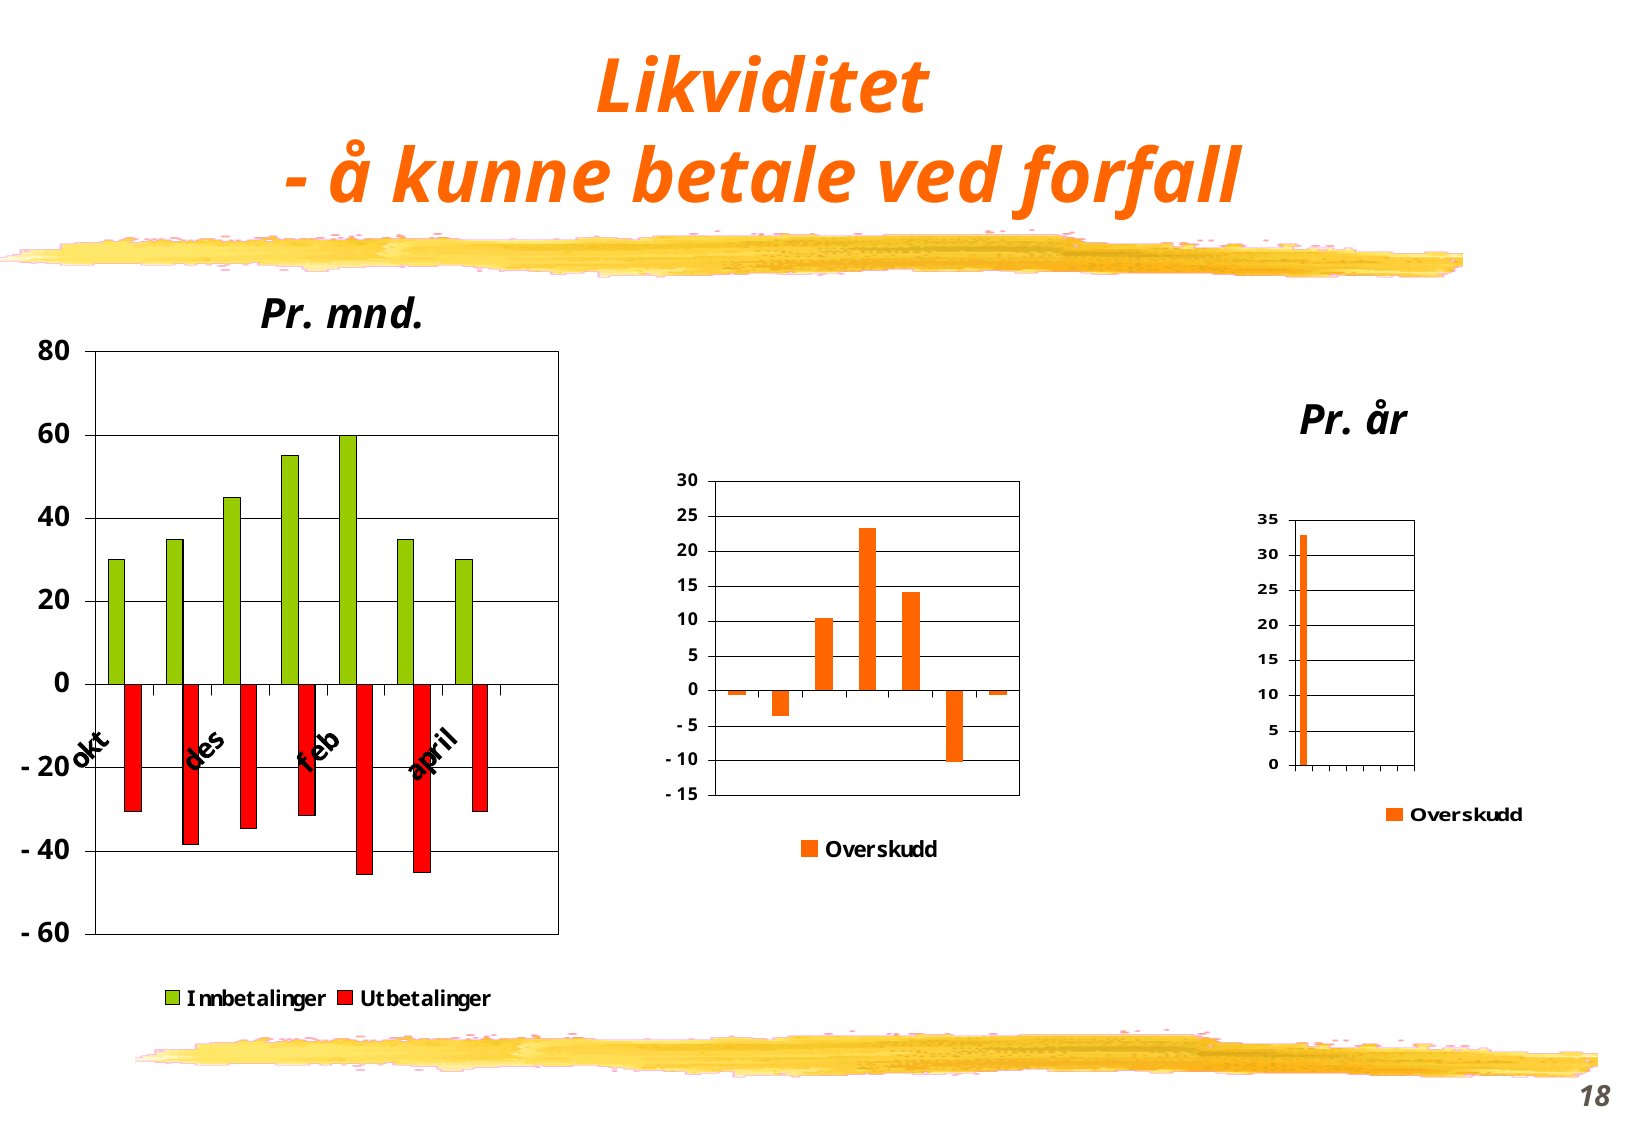

# Likviditet - å kunne betale ved forfall
Pr. mnd.
Pr. år